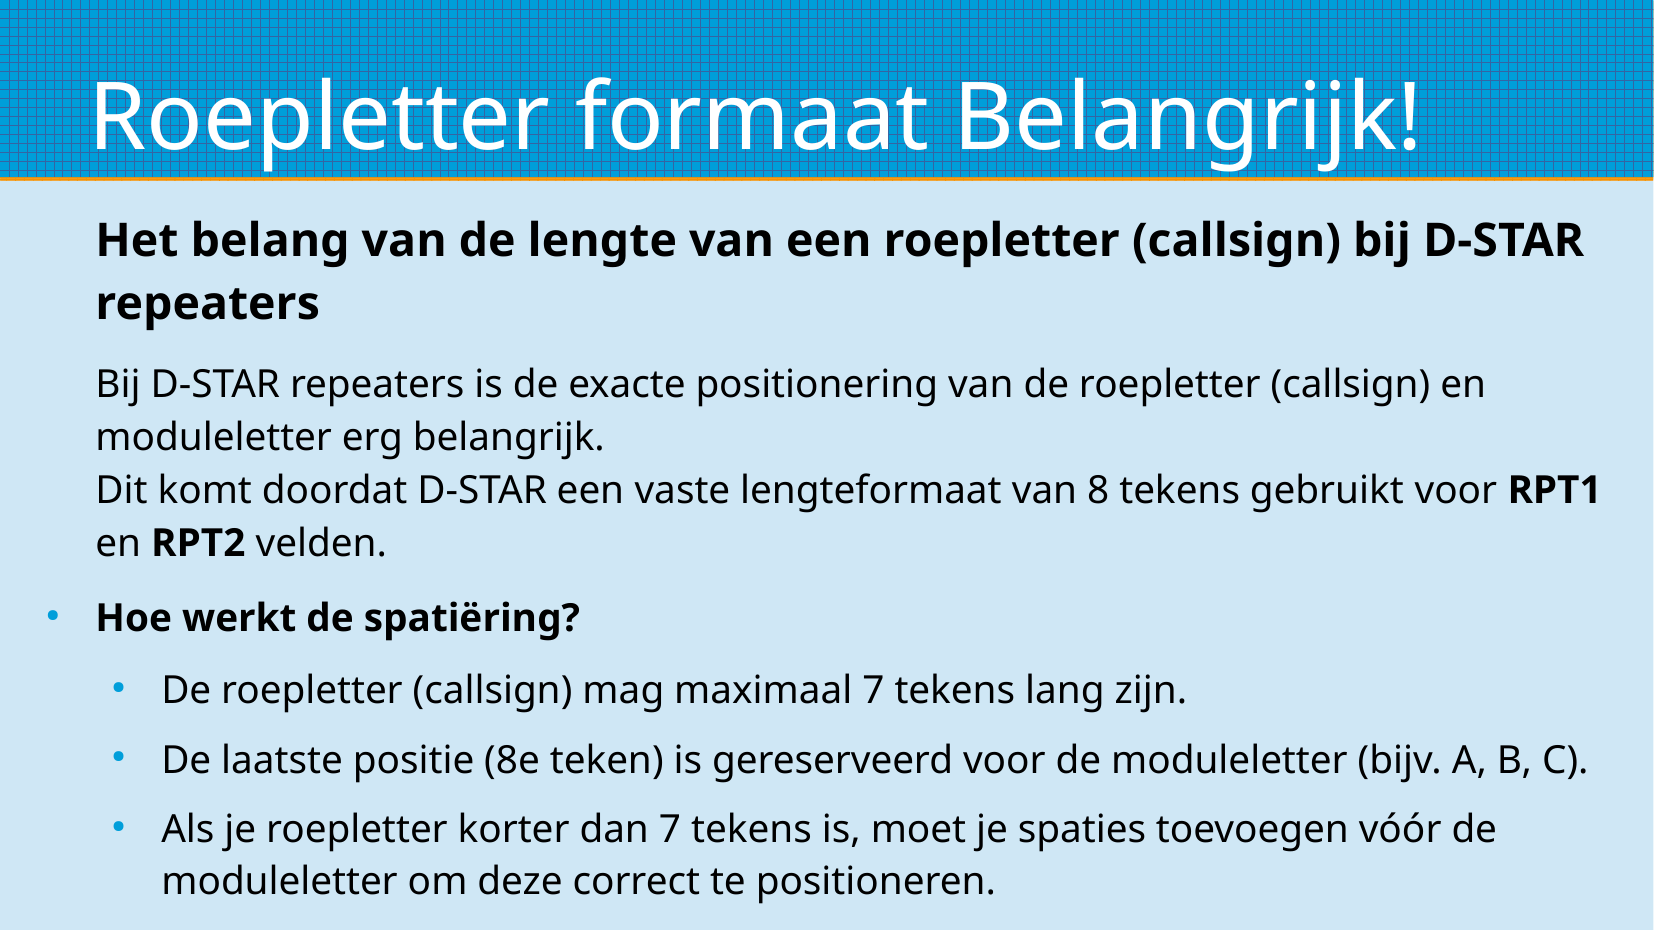

# Roepletter formaat Belangrijk!
Het belang van de lengte van een roepletter (callsign) bij D-STAR repeaters
Bij D-STAR repeaters is de exacte positionering van de roepletter (callsign) en moduleletter erg belangrijk.
Dit komt doordat D-STAR een vaste lengteformaat van 8 tekens gebruikt voor RPT1 en RPT2 velden.
Hoe werkt de spatiëring?
De roepletter (callsign) mag maximaal 7 tekens lang zijn.
De laatste positie (8e teken) is gereserveerd voor de moduleletter (bijv. A, B, C).
Als je roepletter korter dan 7 tekens is, moet je spaties toevoegen vóór de moduleletter om deze correct te positioneren.